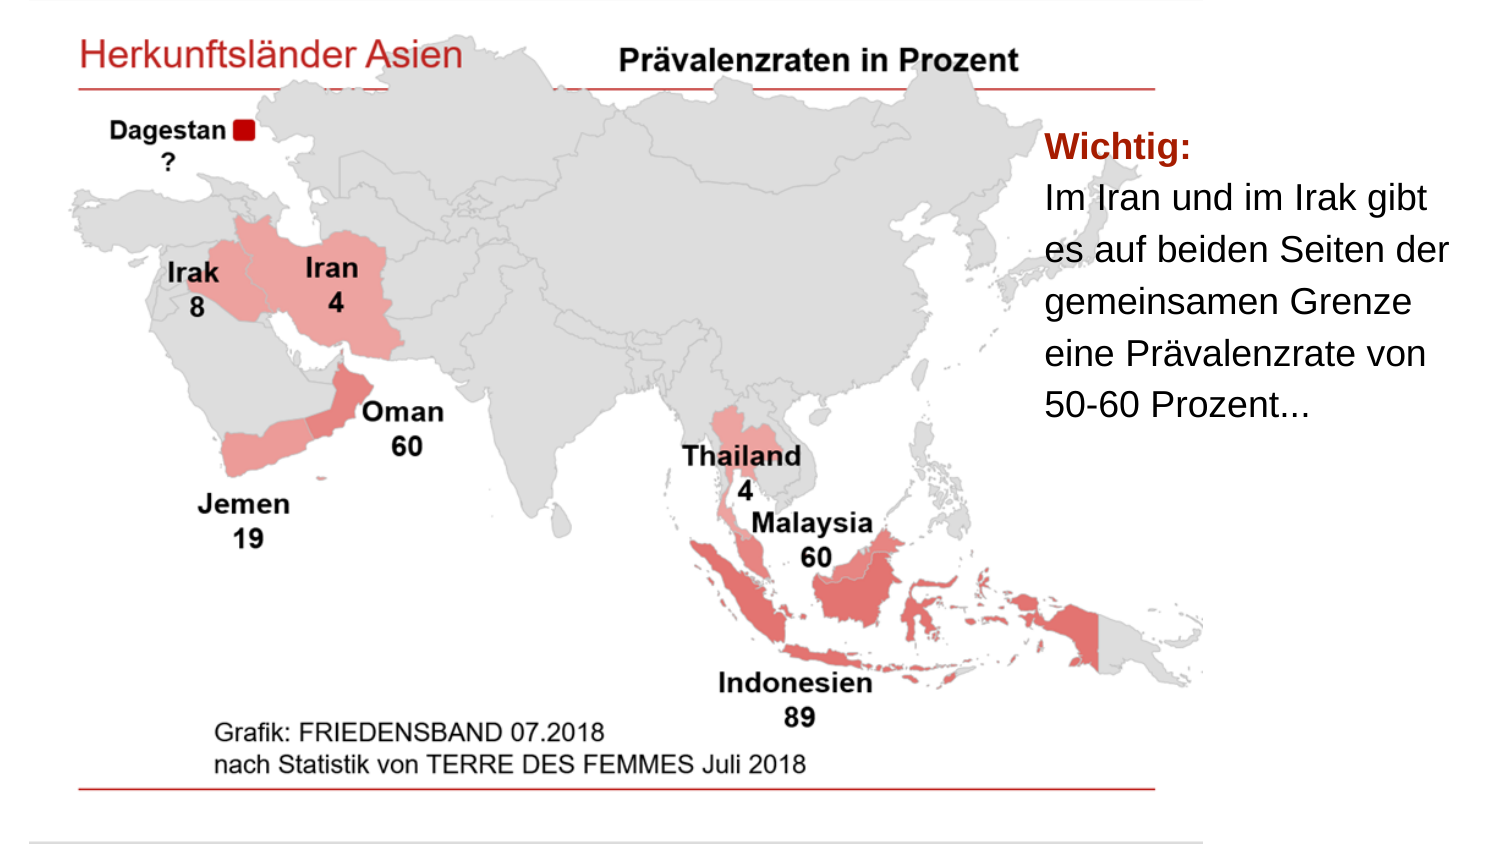

Wichtig:
Im Iran und im Irak gibt es auf beiden Seiten der gemeinsamen Grenze eine Prävalenzrate von 50-60 Prozent...